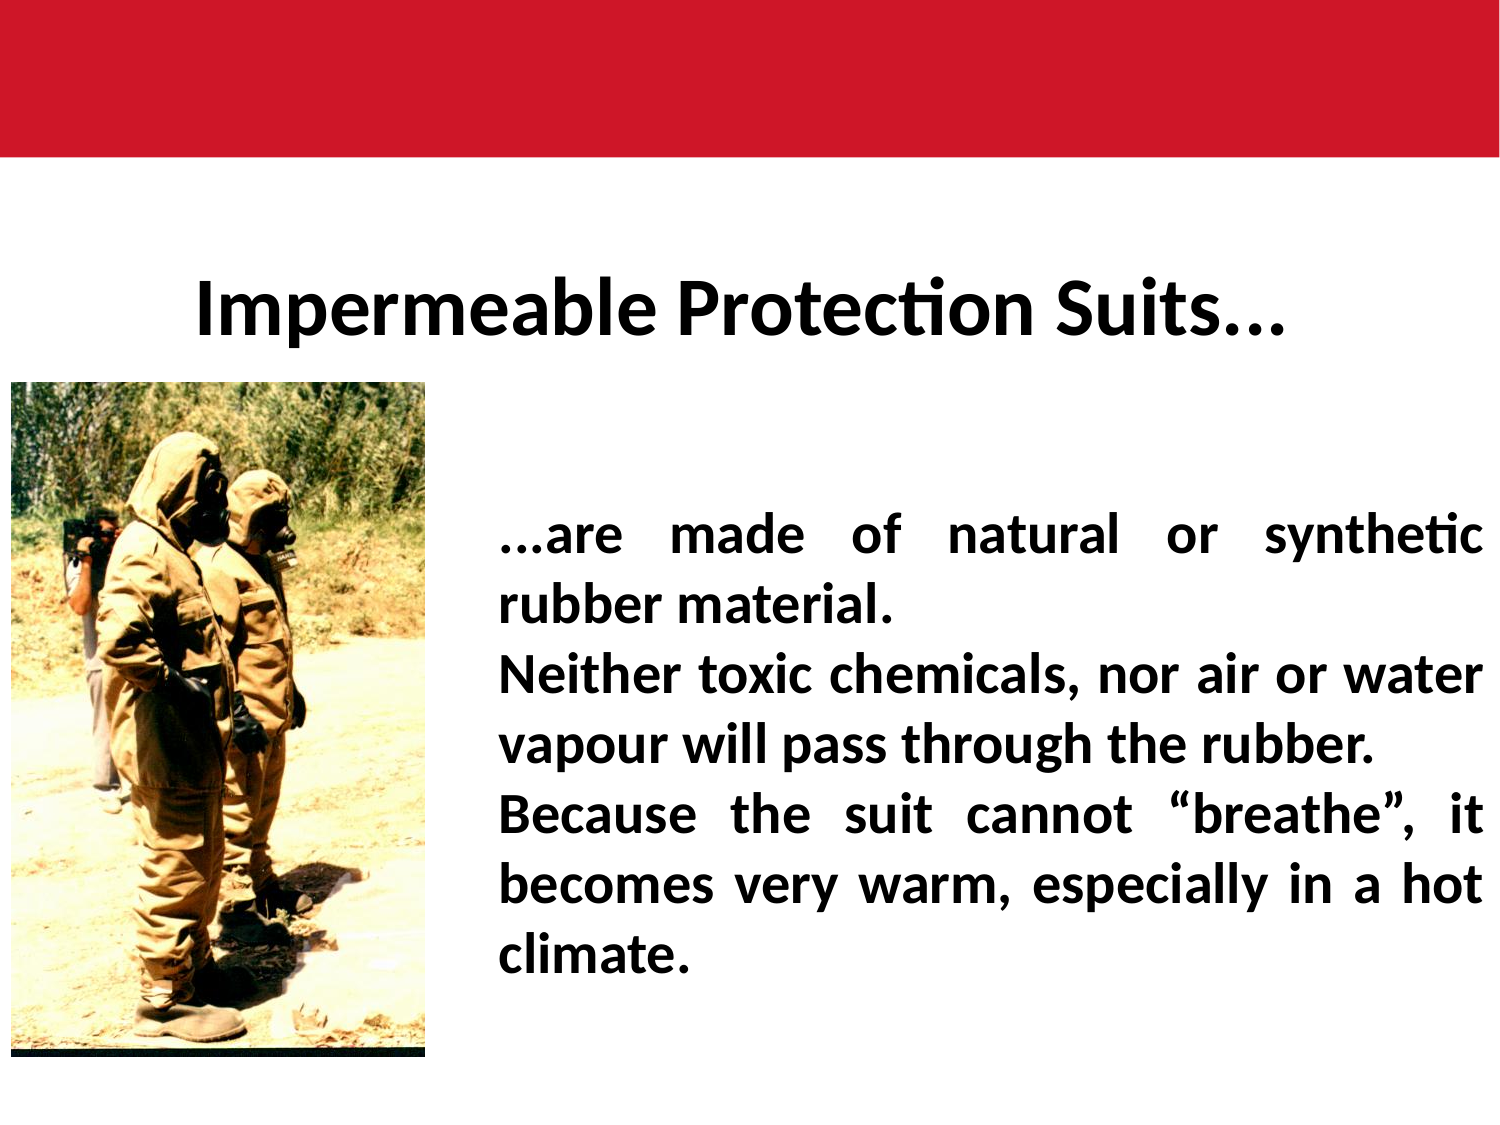

Impermeable Protection Suits...
...are made of natural or synthetic rubber material.
Neither toxic chemicals, nor air or water vapour will pass through the rubber.
Because the suit cannot “breathe”, it becomes very warm, especially in a hot climate.
DATE